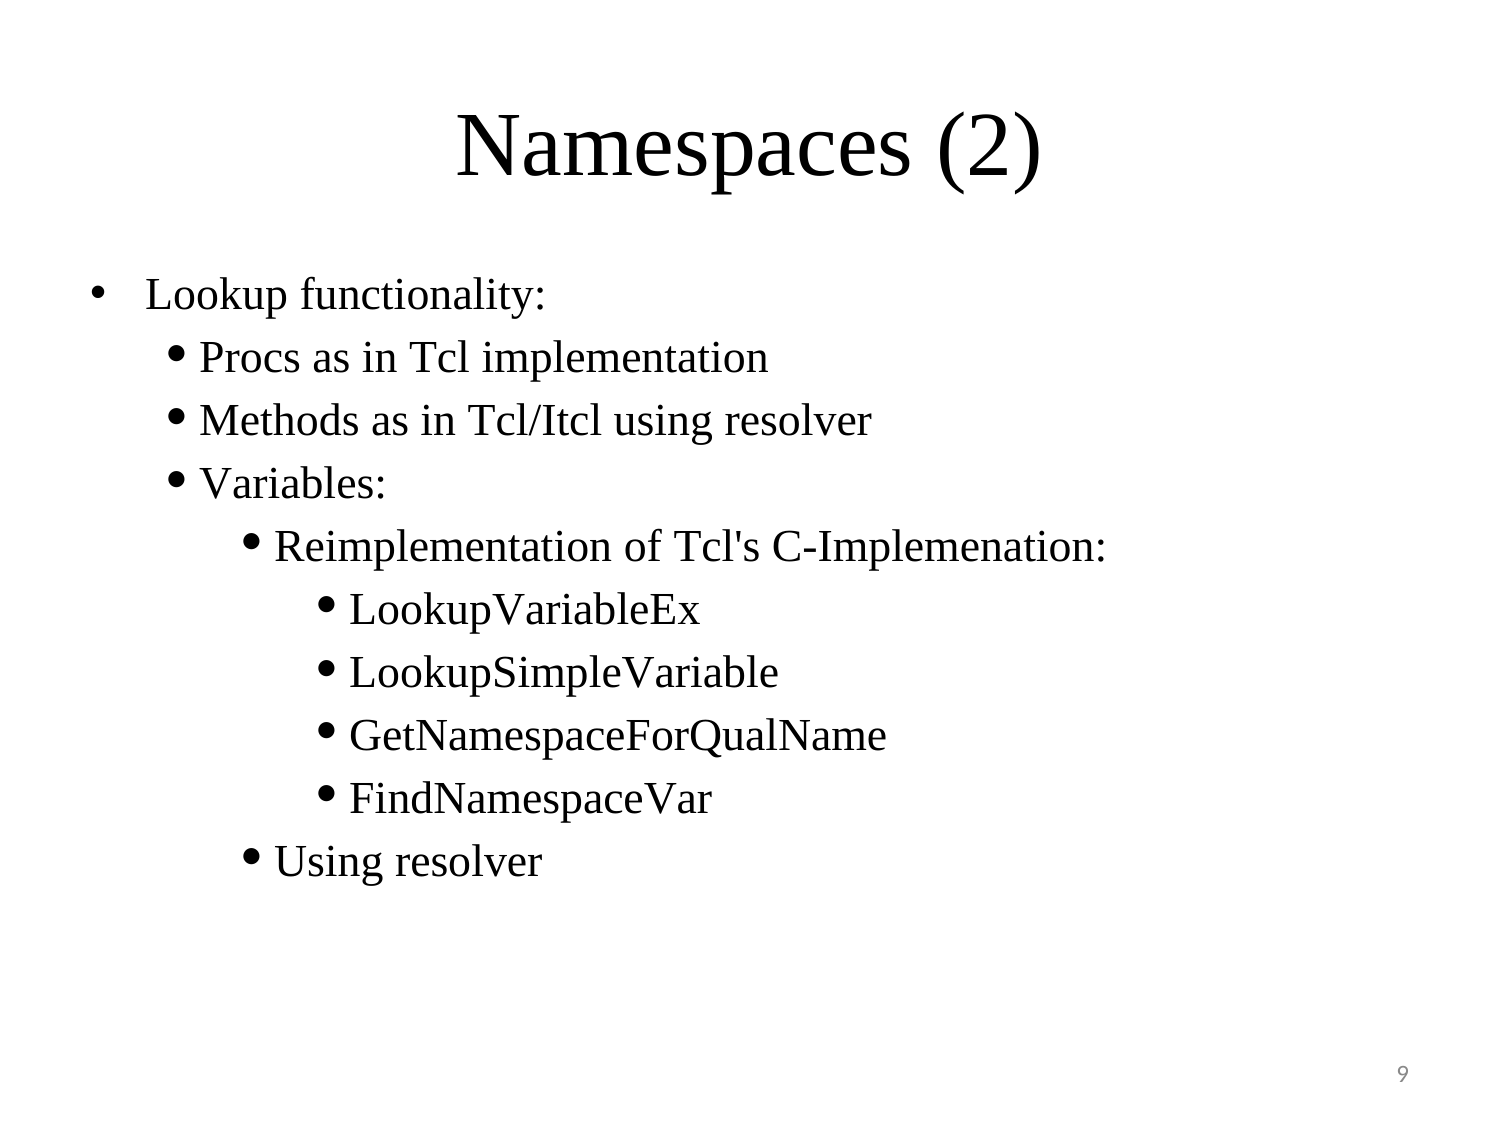

Namespaces (2)
Lookup functionality:
 Procs as in Tcl implementation
 Methods as in Tcl/Itcl using resolver
 Variables:
 Reimplementation of Tcl's C-Implemenation:
 LookupVariableEx
 LookupSimpleVariable
 GetNamespaceForQualName
 FindNamespaceVar
 Using resolver
9